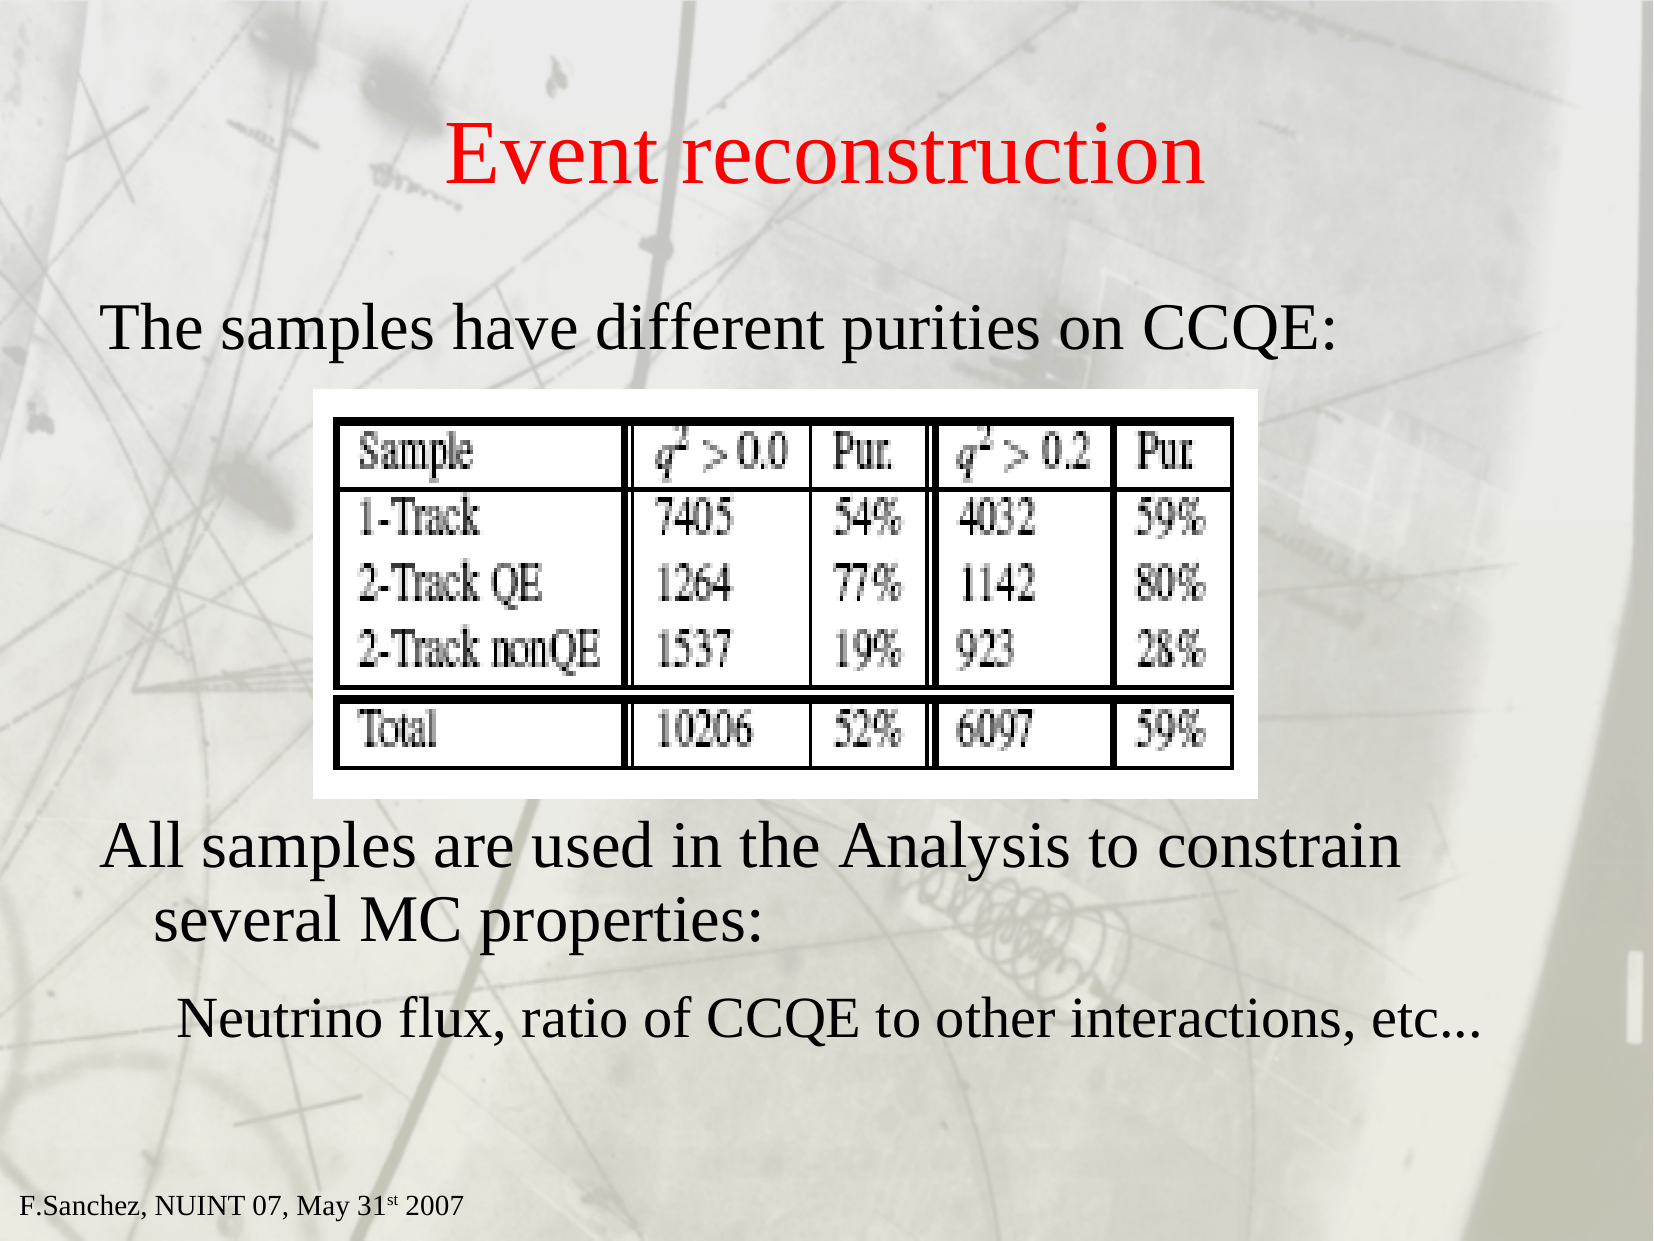

# Event reconstruction
The samples have different purities on CCQE:
All samples are used in the Analysis to constrain several MC properties:
Neutrino flux, ratio of CCQE to other interactions, etc...